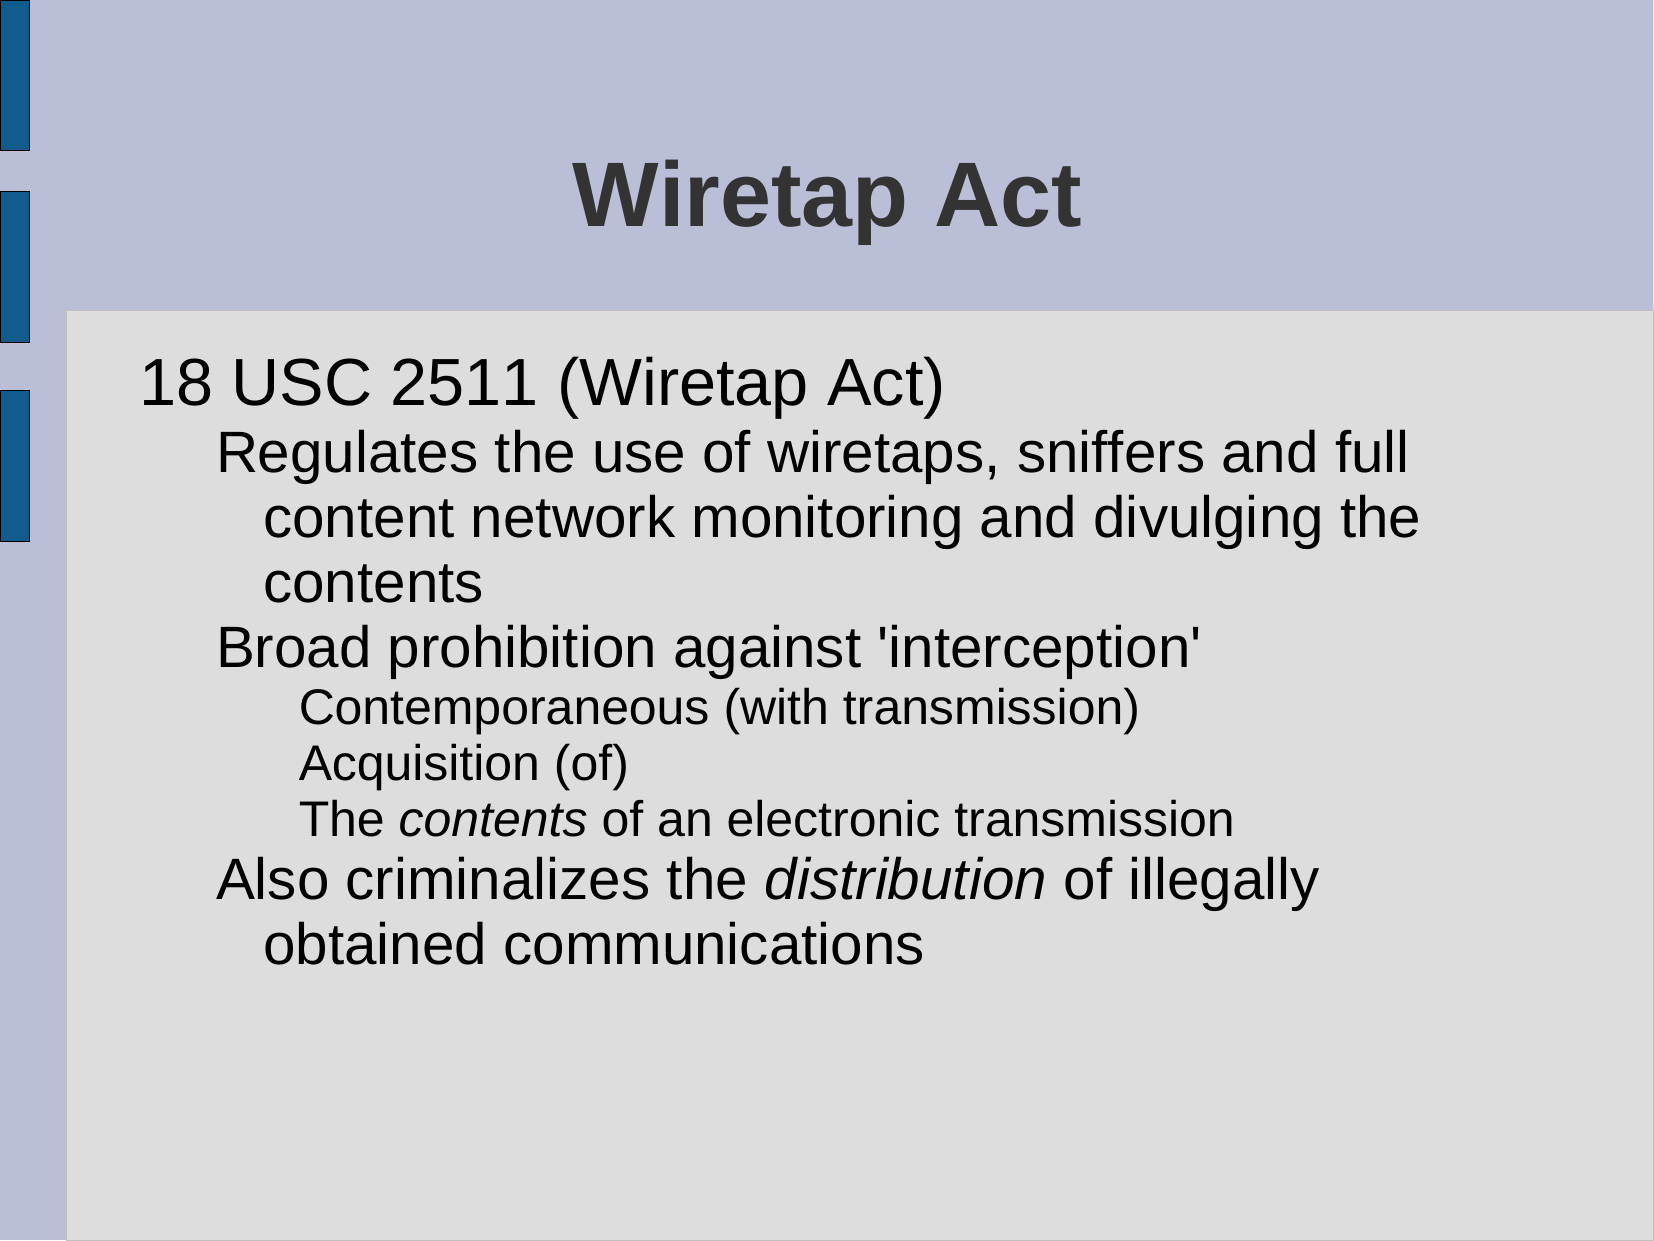

# Wiretap Act
18 USC 2511 (Wiretap Act)
Regulates the use of wiretaps, sniffers and full content network monitoring and divulging the contents
Broad prohibition against 'interception'
Contemporaneous (with transmission)
Acquisition (of)
The contents of an electronic transmission
Also criminalizes the distribution of illegally obtained communications